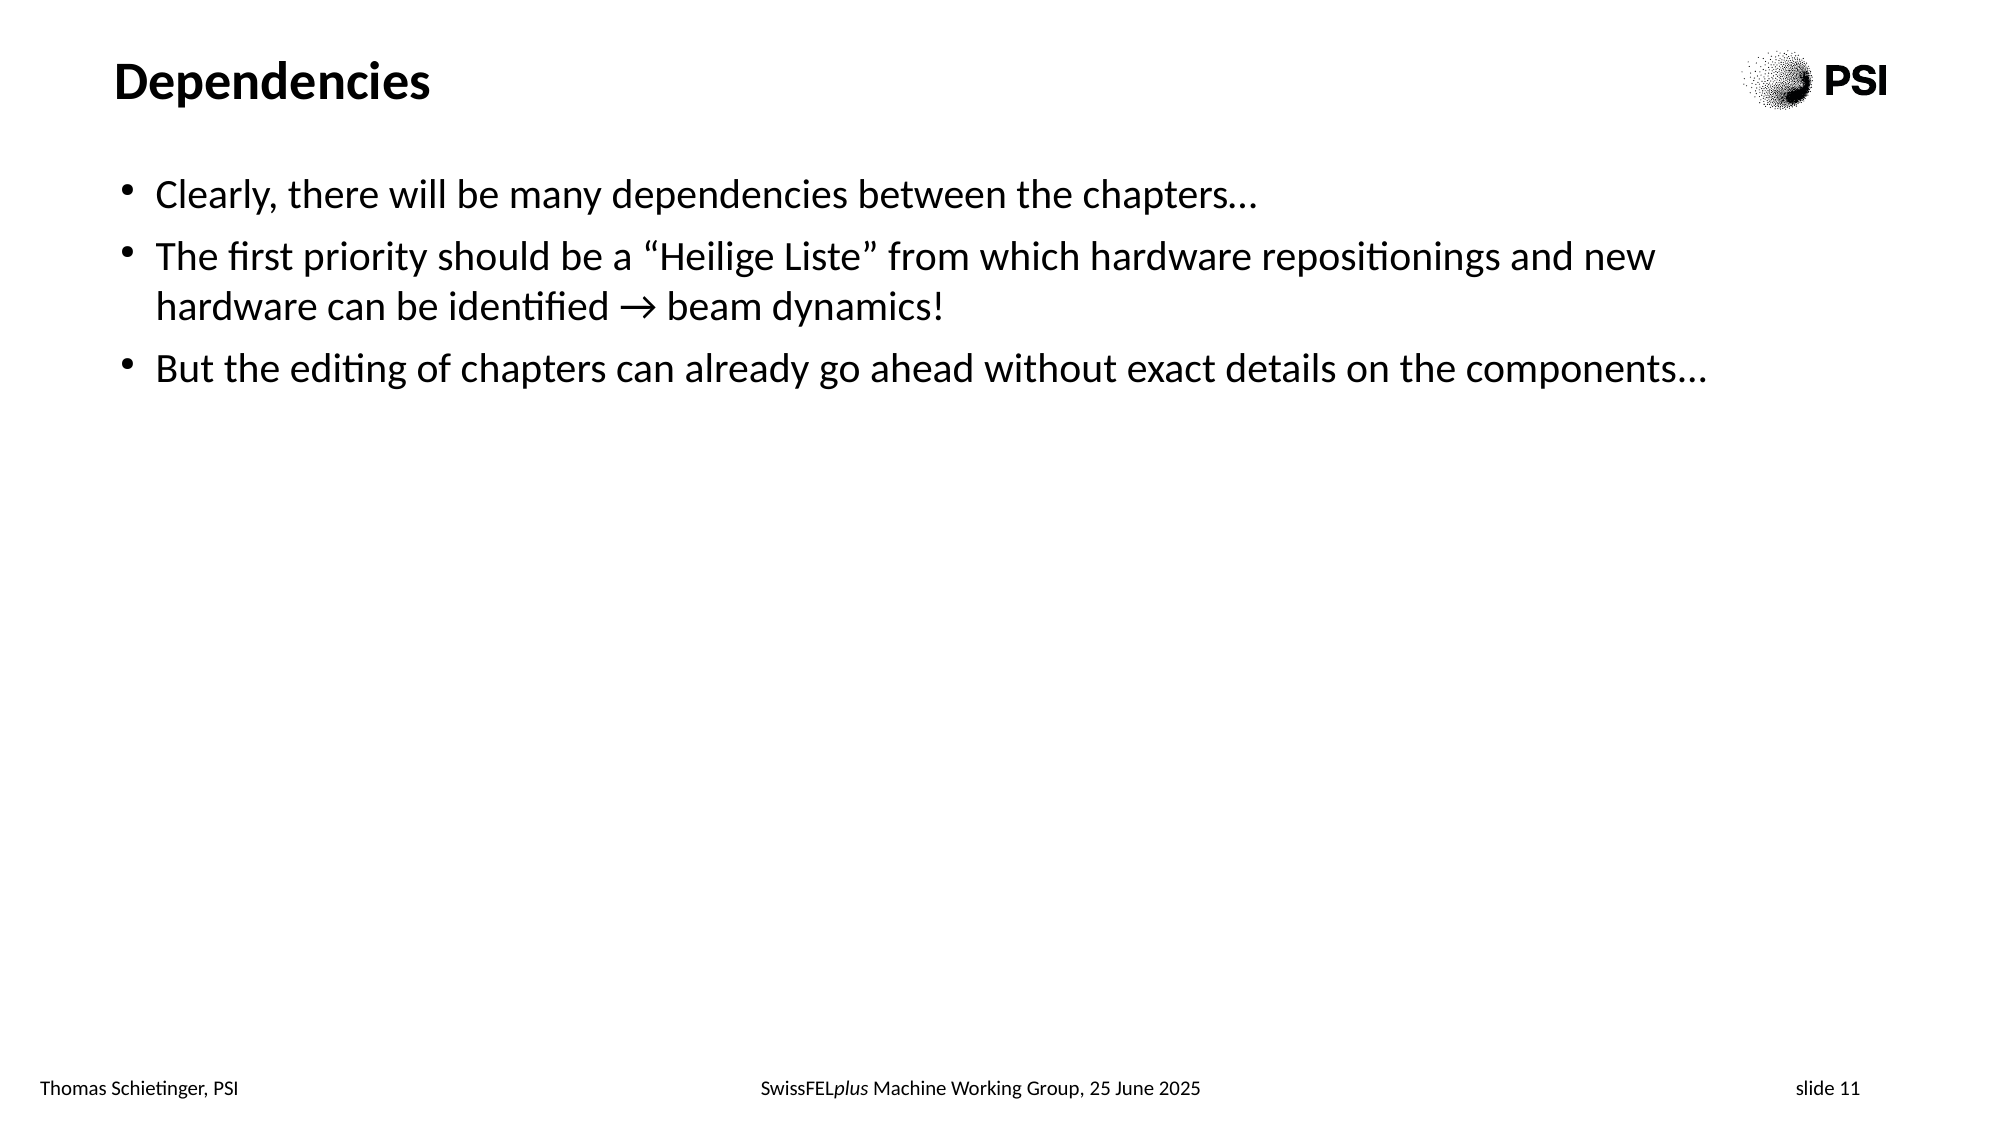

# Dependencies
Clearly, there will be many dependencies between the chapters…
The first priority should be a “Heilige Liste” from which hardware repositionings and new hardware can be identified → beam dynamics!
But the editing of chapters can already go ahead without exact details on the components...
PSI Center for Accelerator Science and Engineering
11